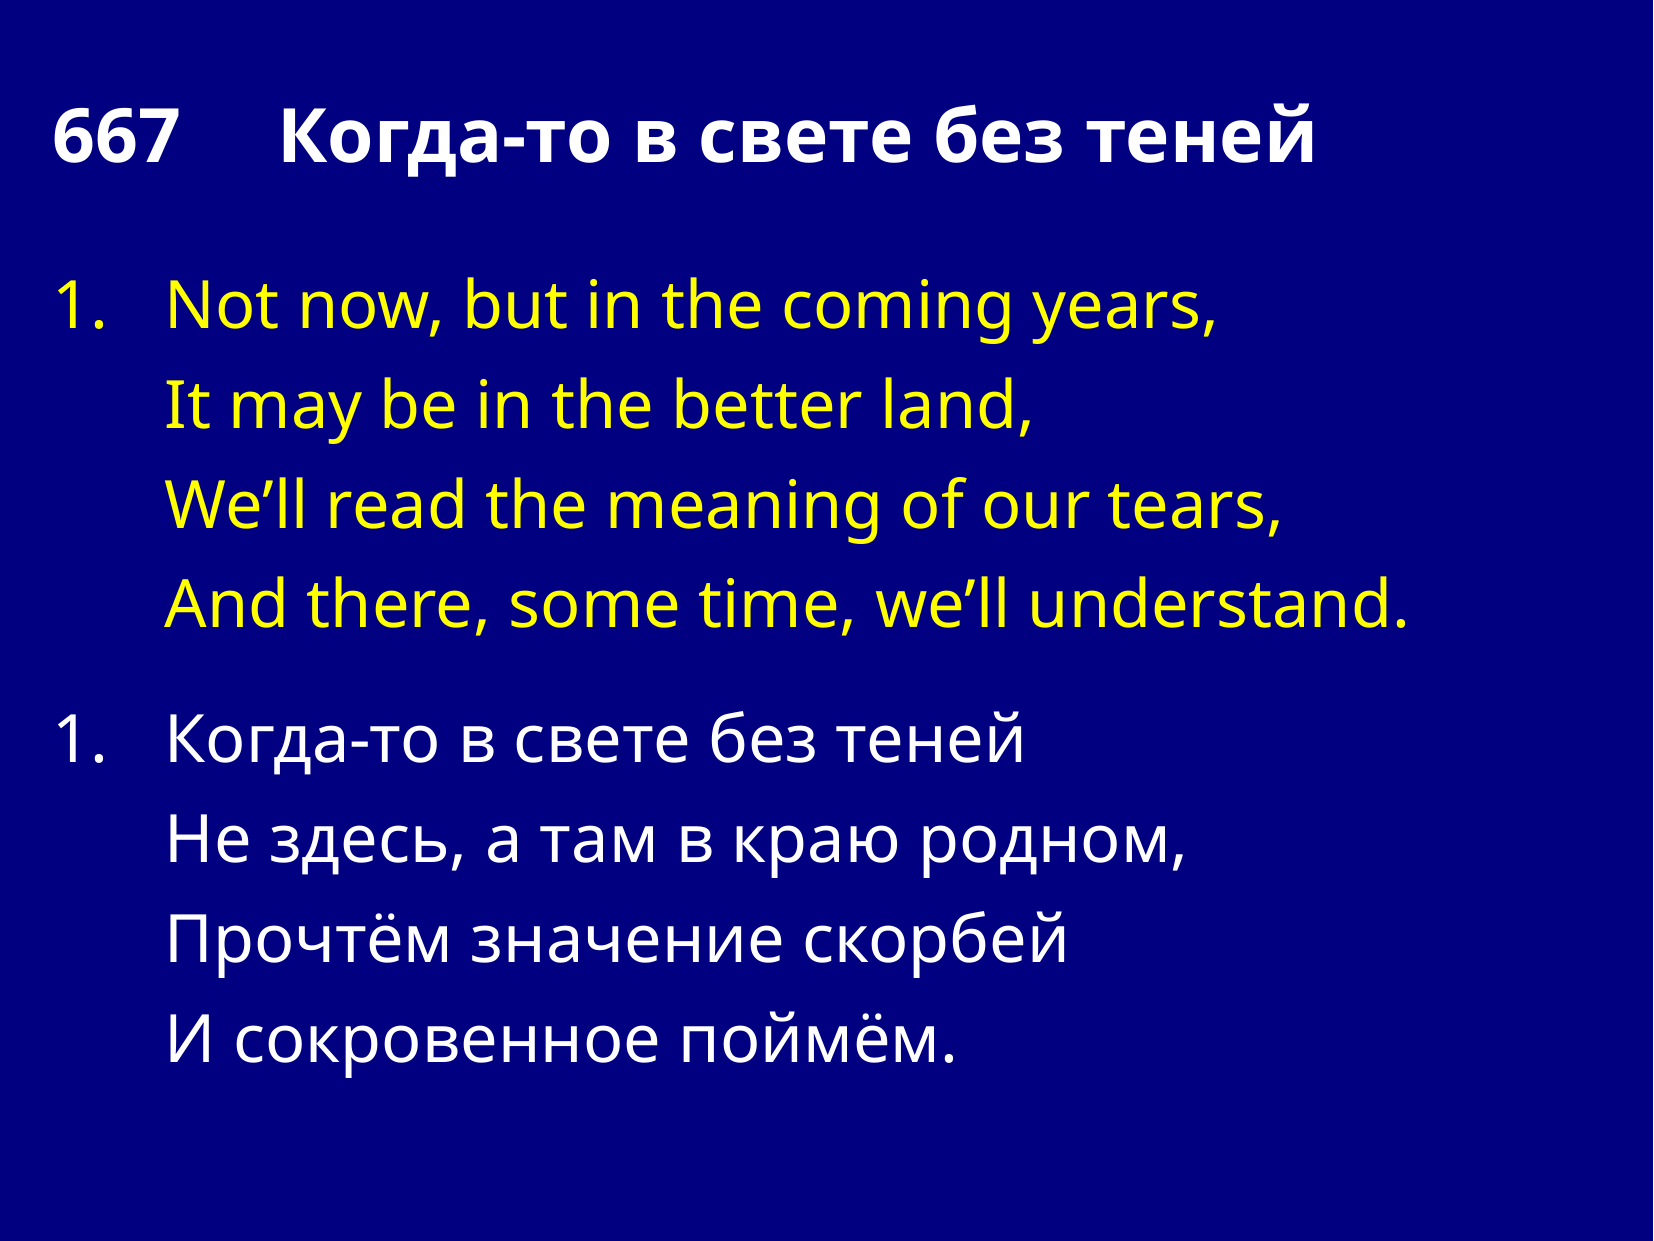

667	Когда-то в свете без теней
1.	Not now, but in the coming years,
	It may be in the better land,
	We’ll read the meaning of our tears,
	And there, some time, we’ll understand.
1.	Когда-то в свете без теней
	Не здесь, а там в краю родном,
	Прочтём значение скорбей
	И сокровенное поймём.